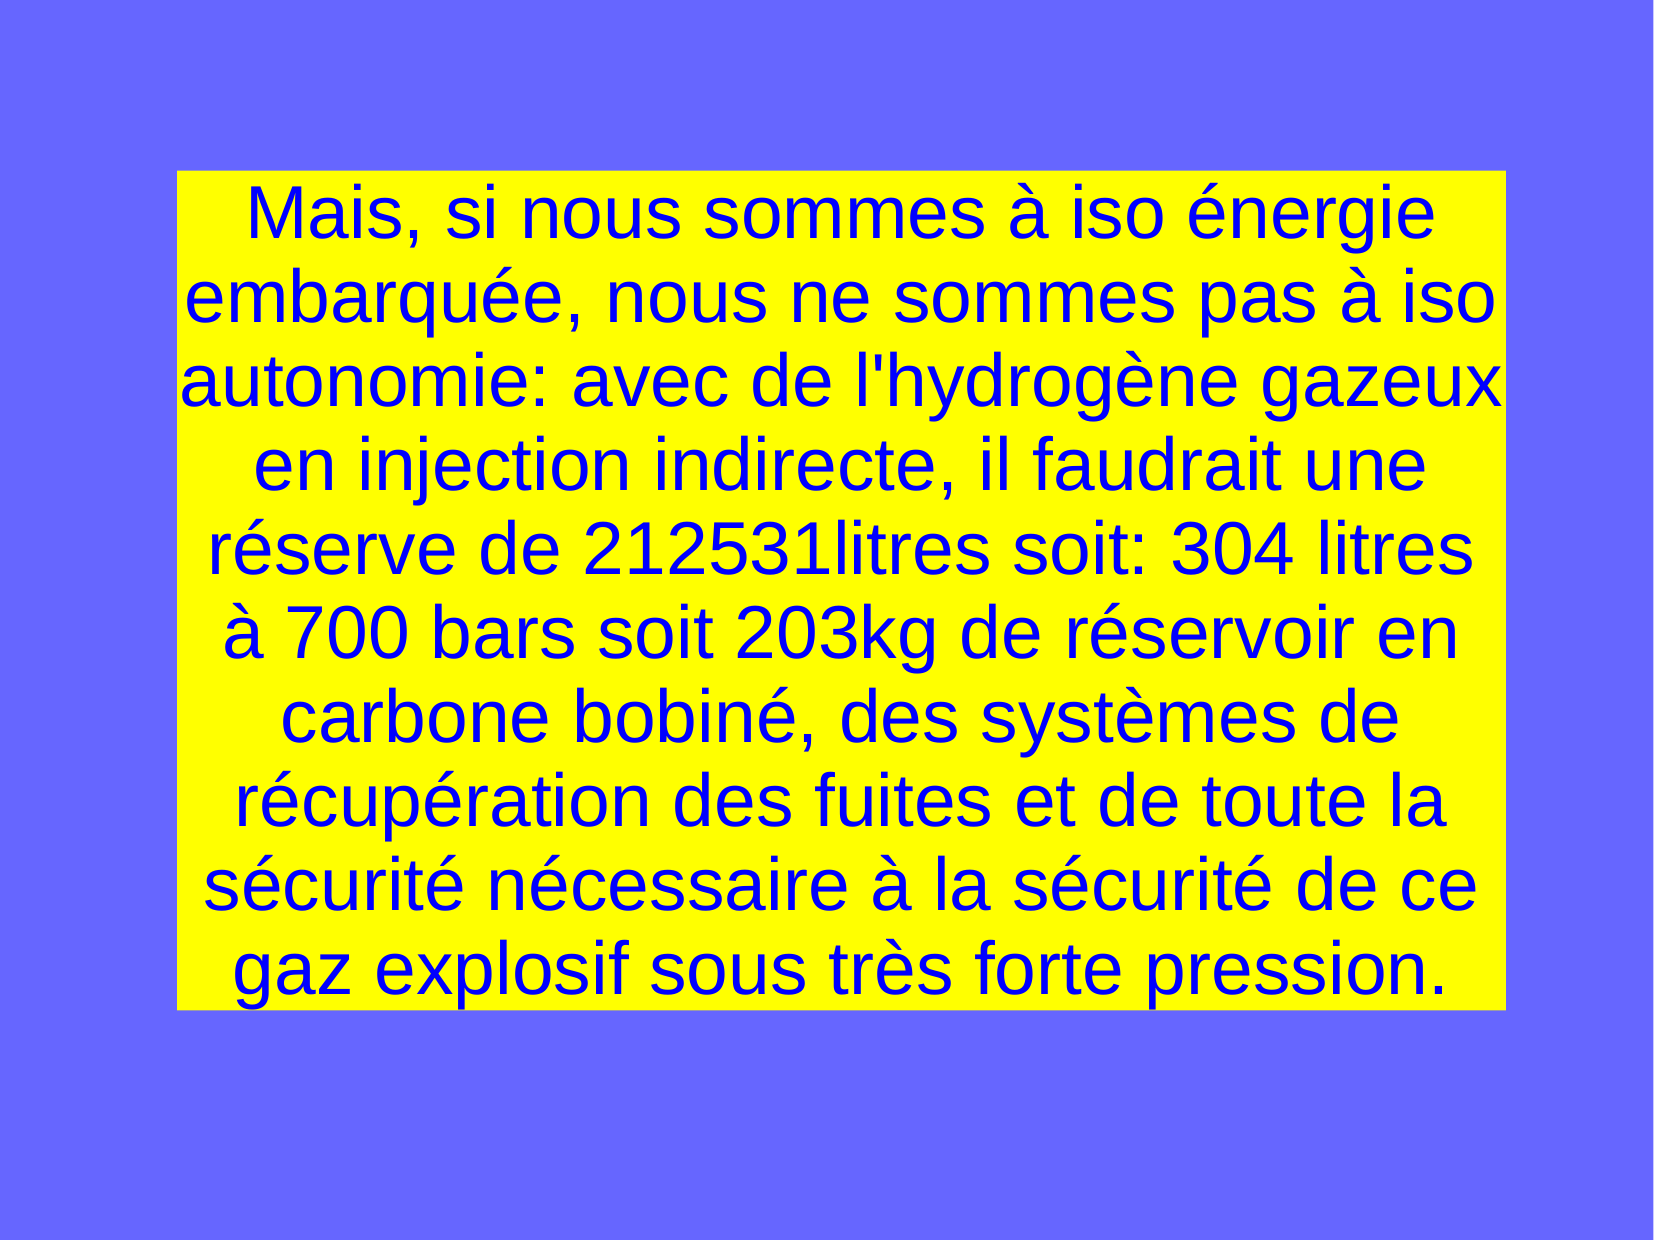

# Mais, si nous sommes à iso énergie embarquée, nous ne sommes pas à iso autonomie: avec de l'hydrogène gazeux en injection indirecte, il faudrait une réserve de 212531litres soit: 304 litres à 700 bars soit 203kg de réservoir en carbone bobiné, des systèmes de récupération des fuites et de toute la sécurité nécessaire à la sécurité de ce gaz explosif sous très forte pression.